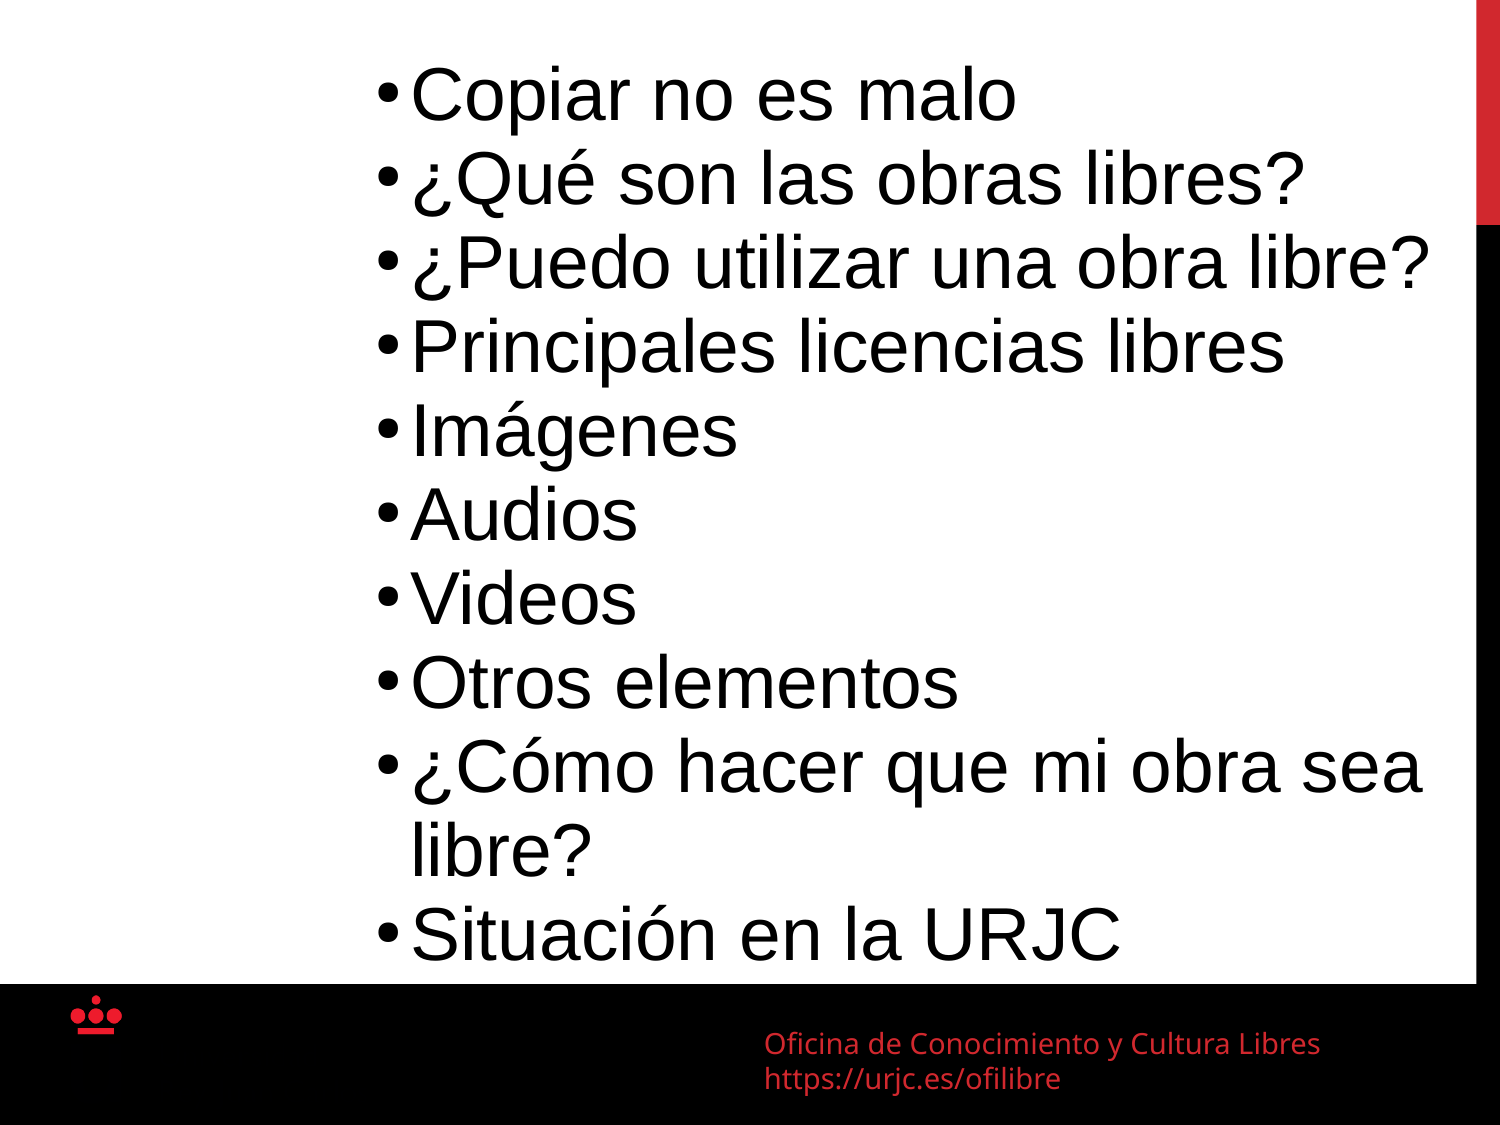

#
Copiar no es malo
¿Qué son las obras libres?
¿Puedo utilizar una obra libre?
Principales licencias libres
Imágenes
Audios
Videos
Otros elementos
¿Cómo hacer que mi obra sea libre?
Situación en la URJC
Oficina de Conocimiento y Cultura Libres
https://urjc.es/ofilibre